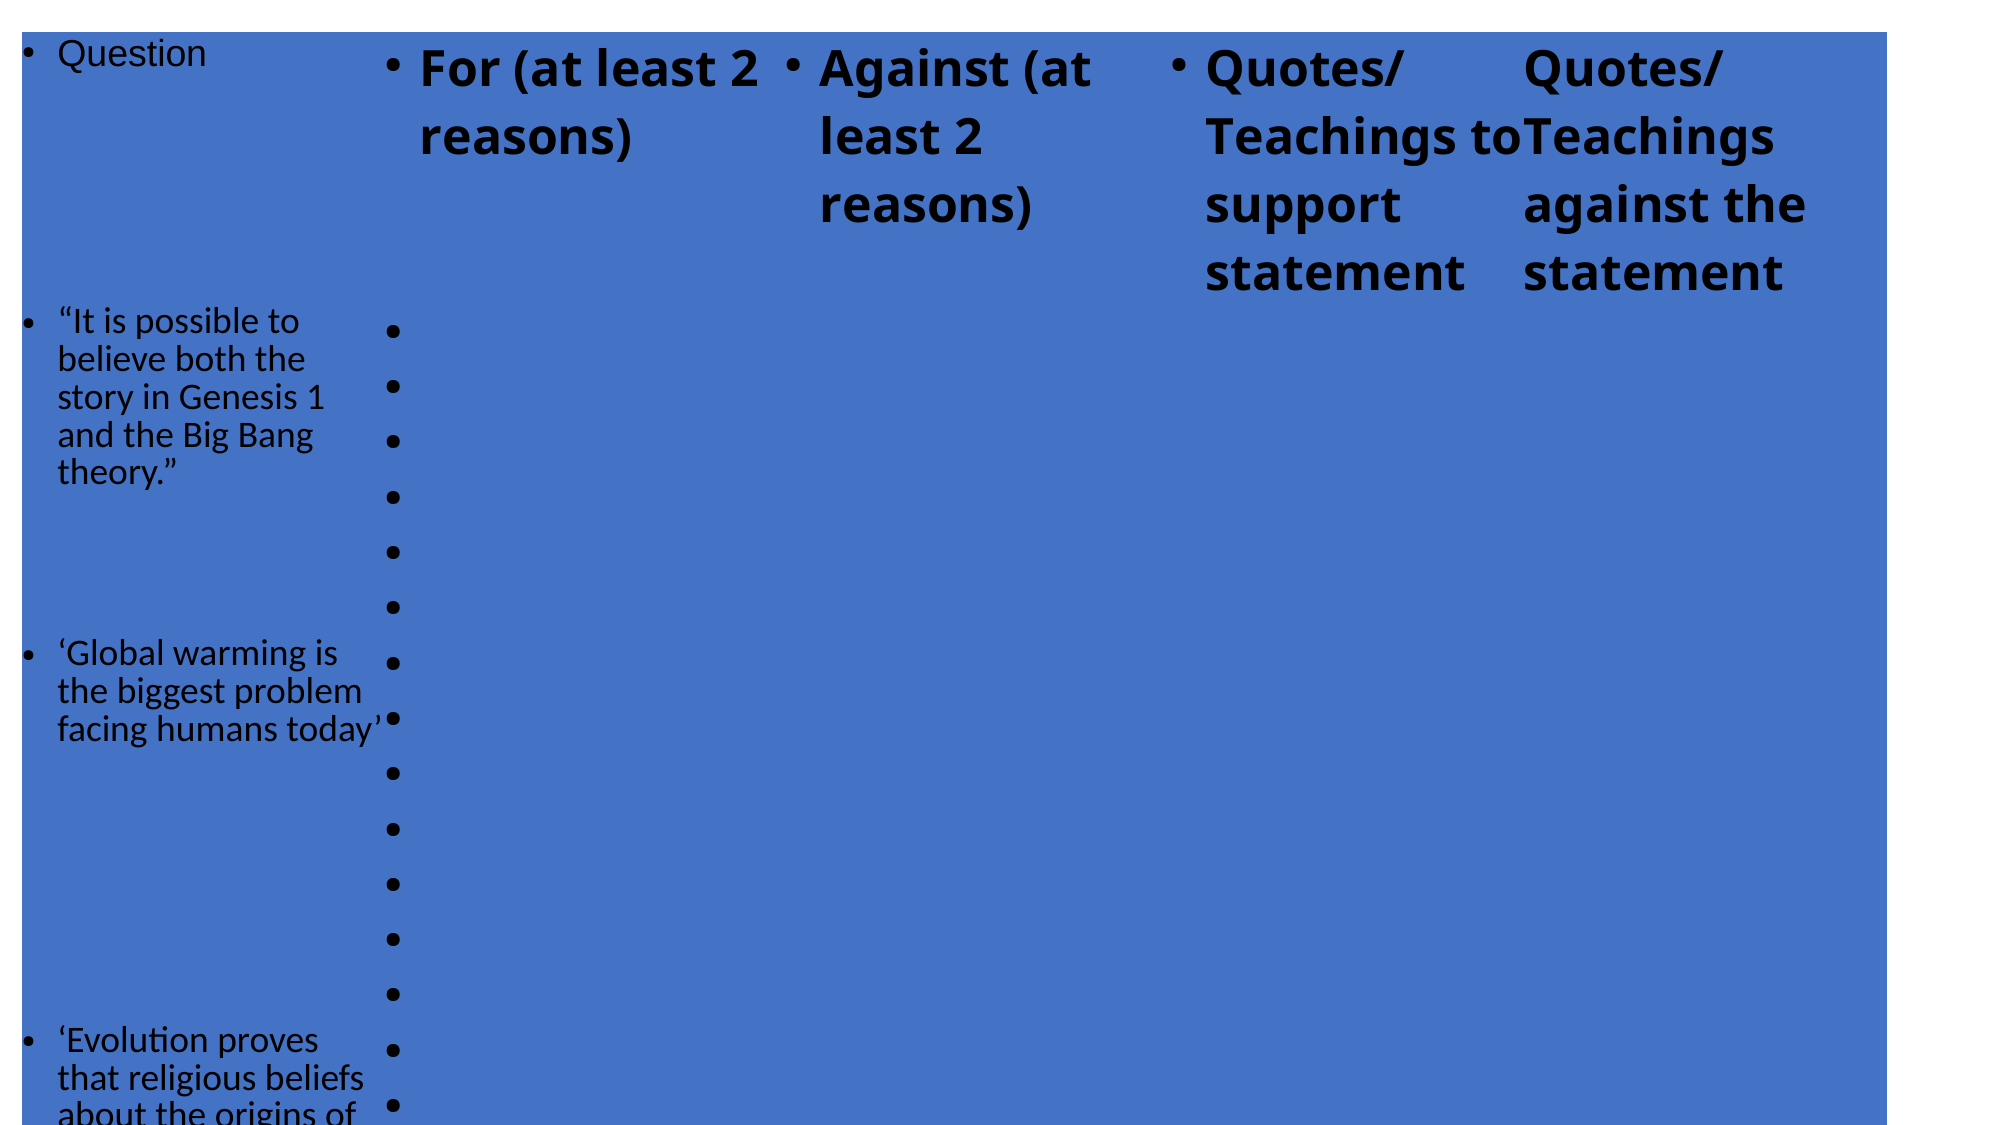

| Question | For (at least 2 reasons) | Against (at least 2 reasons) | Quotes/Teachings to support statement | Quotes/Teachings against the statement |
| --- | --- | --- | --- | --- |
| “It is possible to believe both the story in Genesis 1 and the Big Bang theory.” | | | | |
| ‘Global warming is the biggest problem facing humans today’ | | | | |
| ‘Evolution proves that religious beliefs about the origins of life are wrong.’ | | | | |